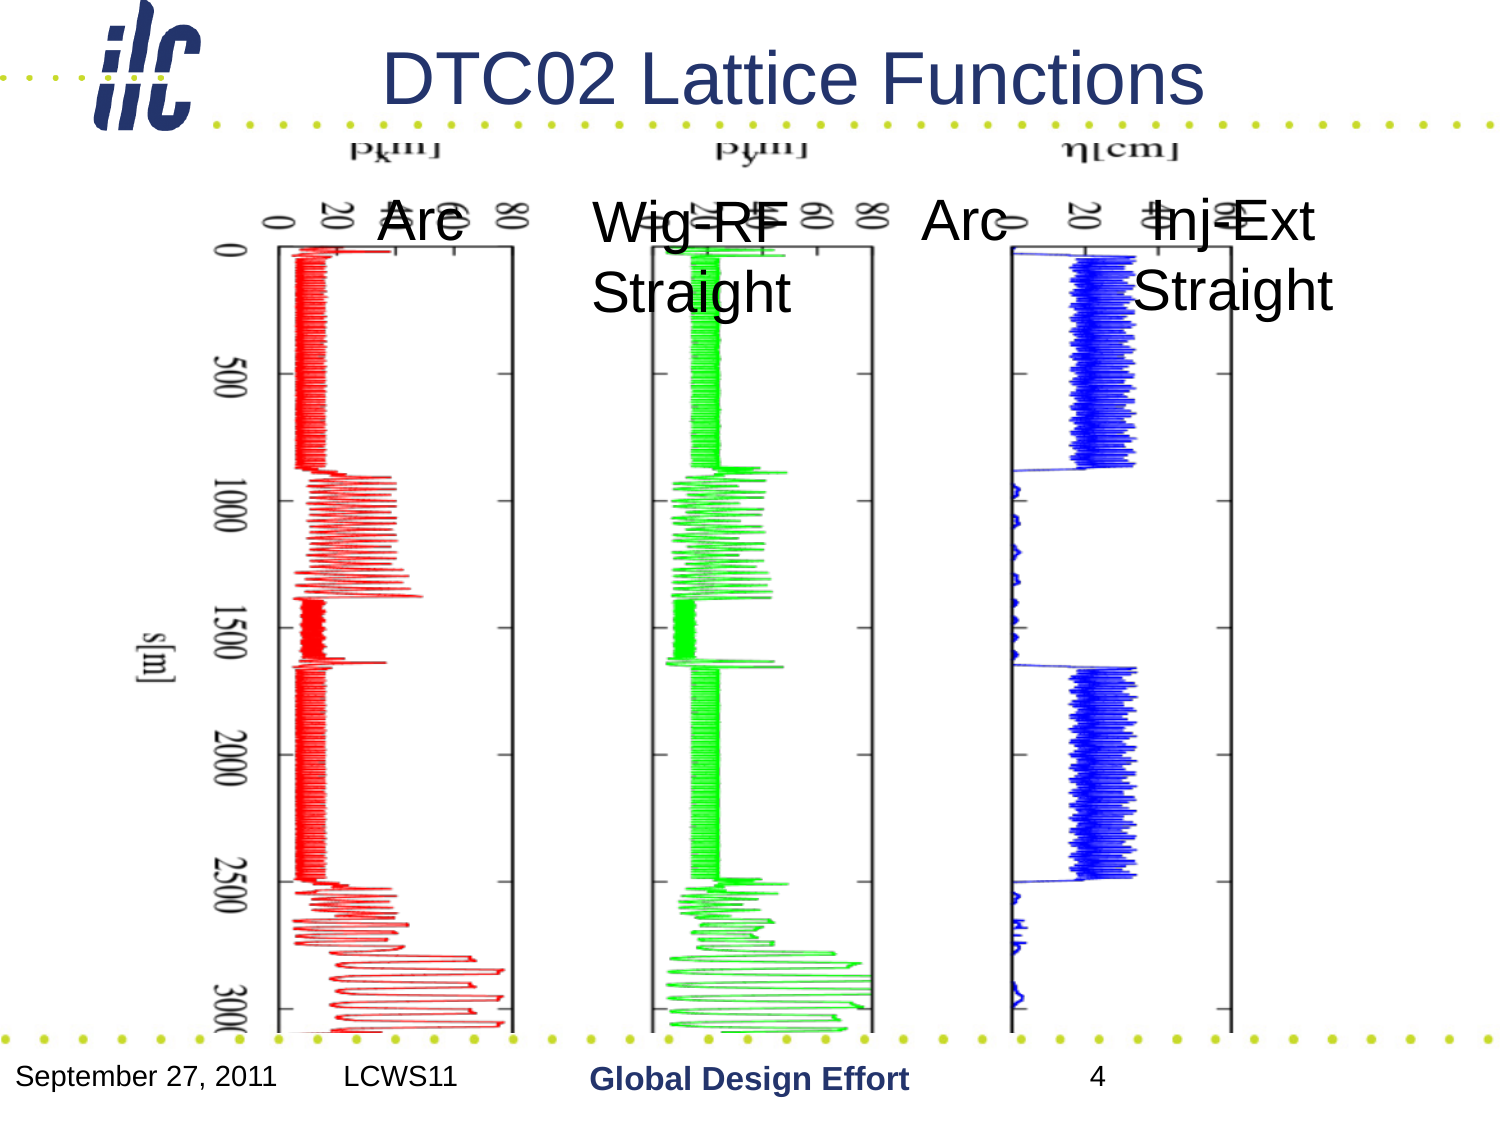

# DTC02 Lattice Functions
Arc
Arc
Inj-Ext
Straight
Wig-RF
Straight
September 27, 2011 LCWS11
Global Design Effort